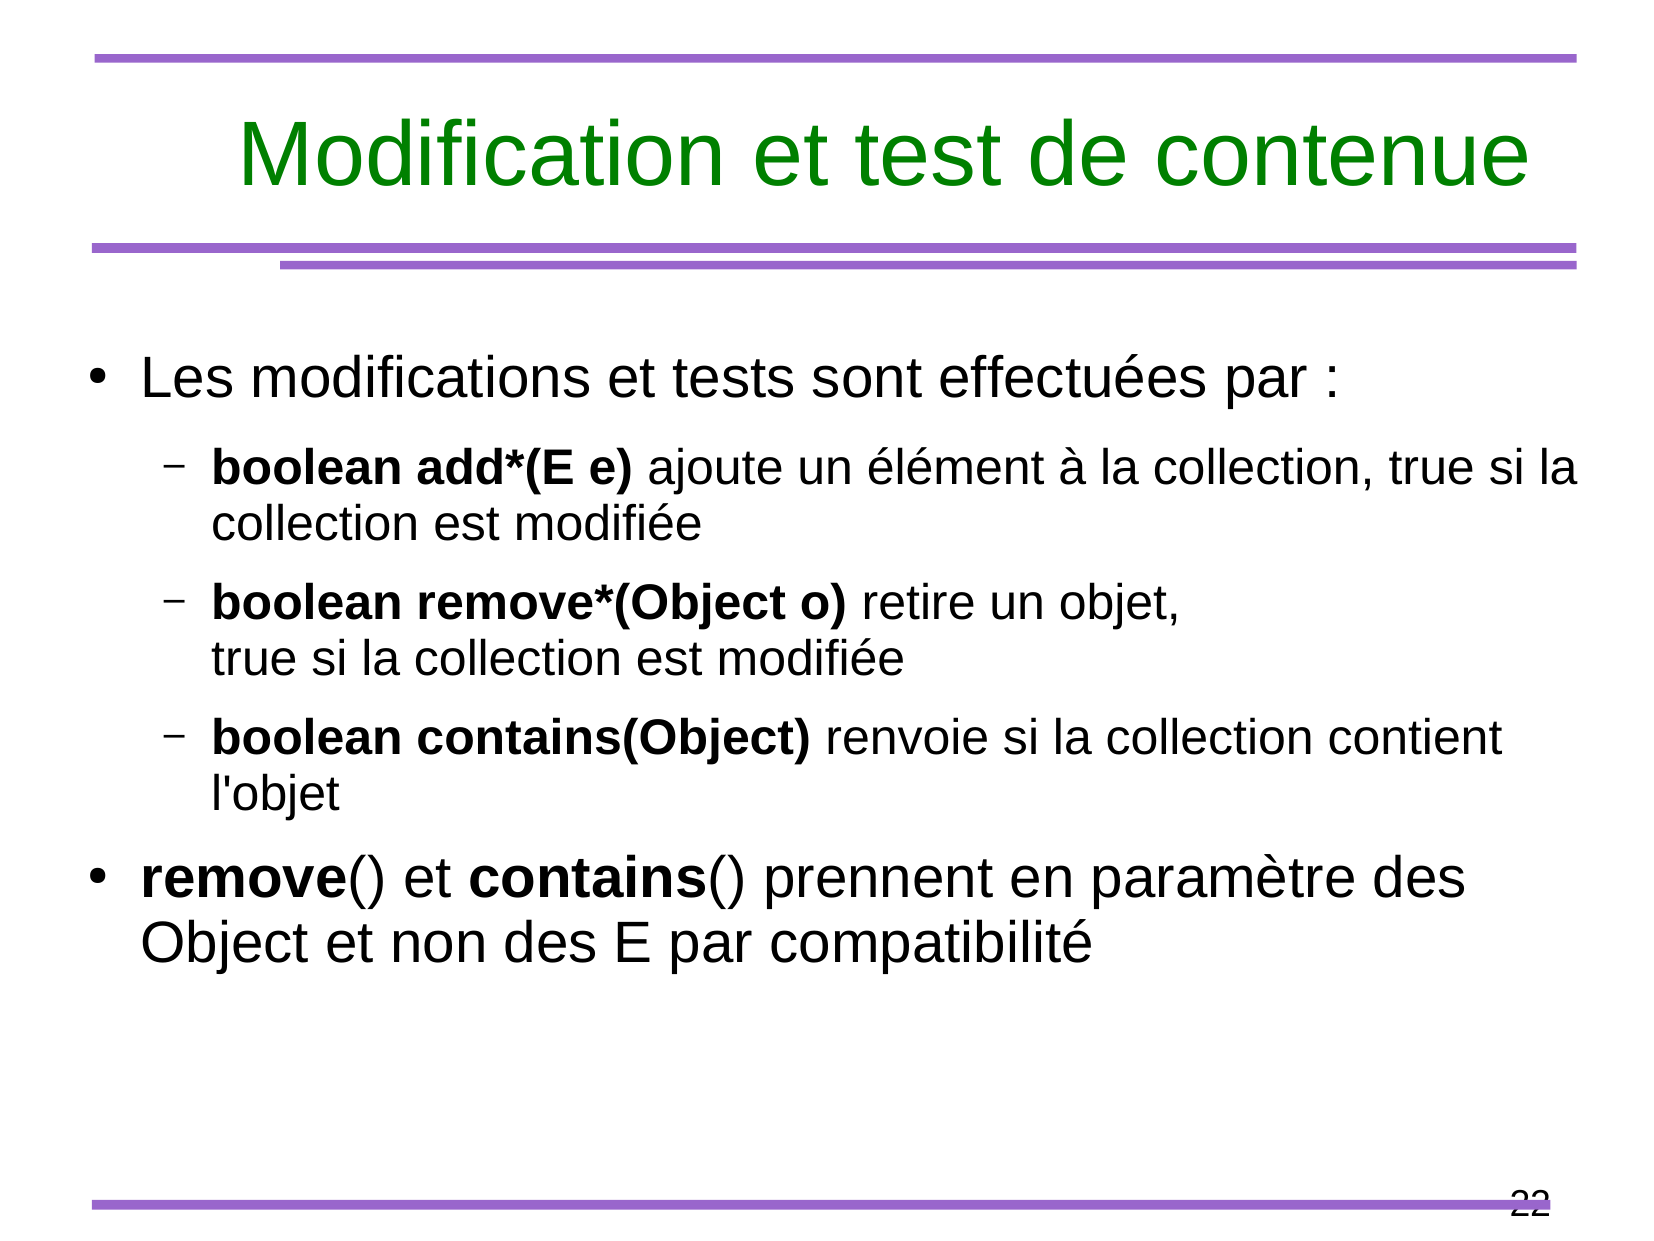

# Modification et test de contenue
Les modifications et tests sont effectuées par :
boolean add*(E e) ajoute un élément à la collection, true si la collection est modifiée
boolean remove*(Object o) retire un objet,
true si la collection est modifiée
boolean contains(Object) renvoie si la collection contient l'objet
remove() et contains() prennent en paramètre des Object et non des E par compatibilité